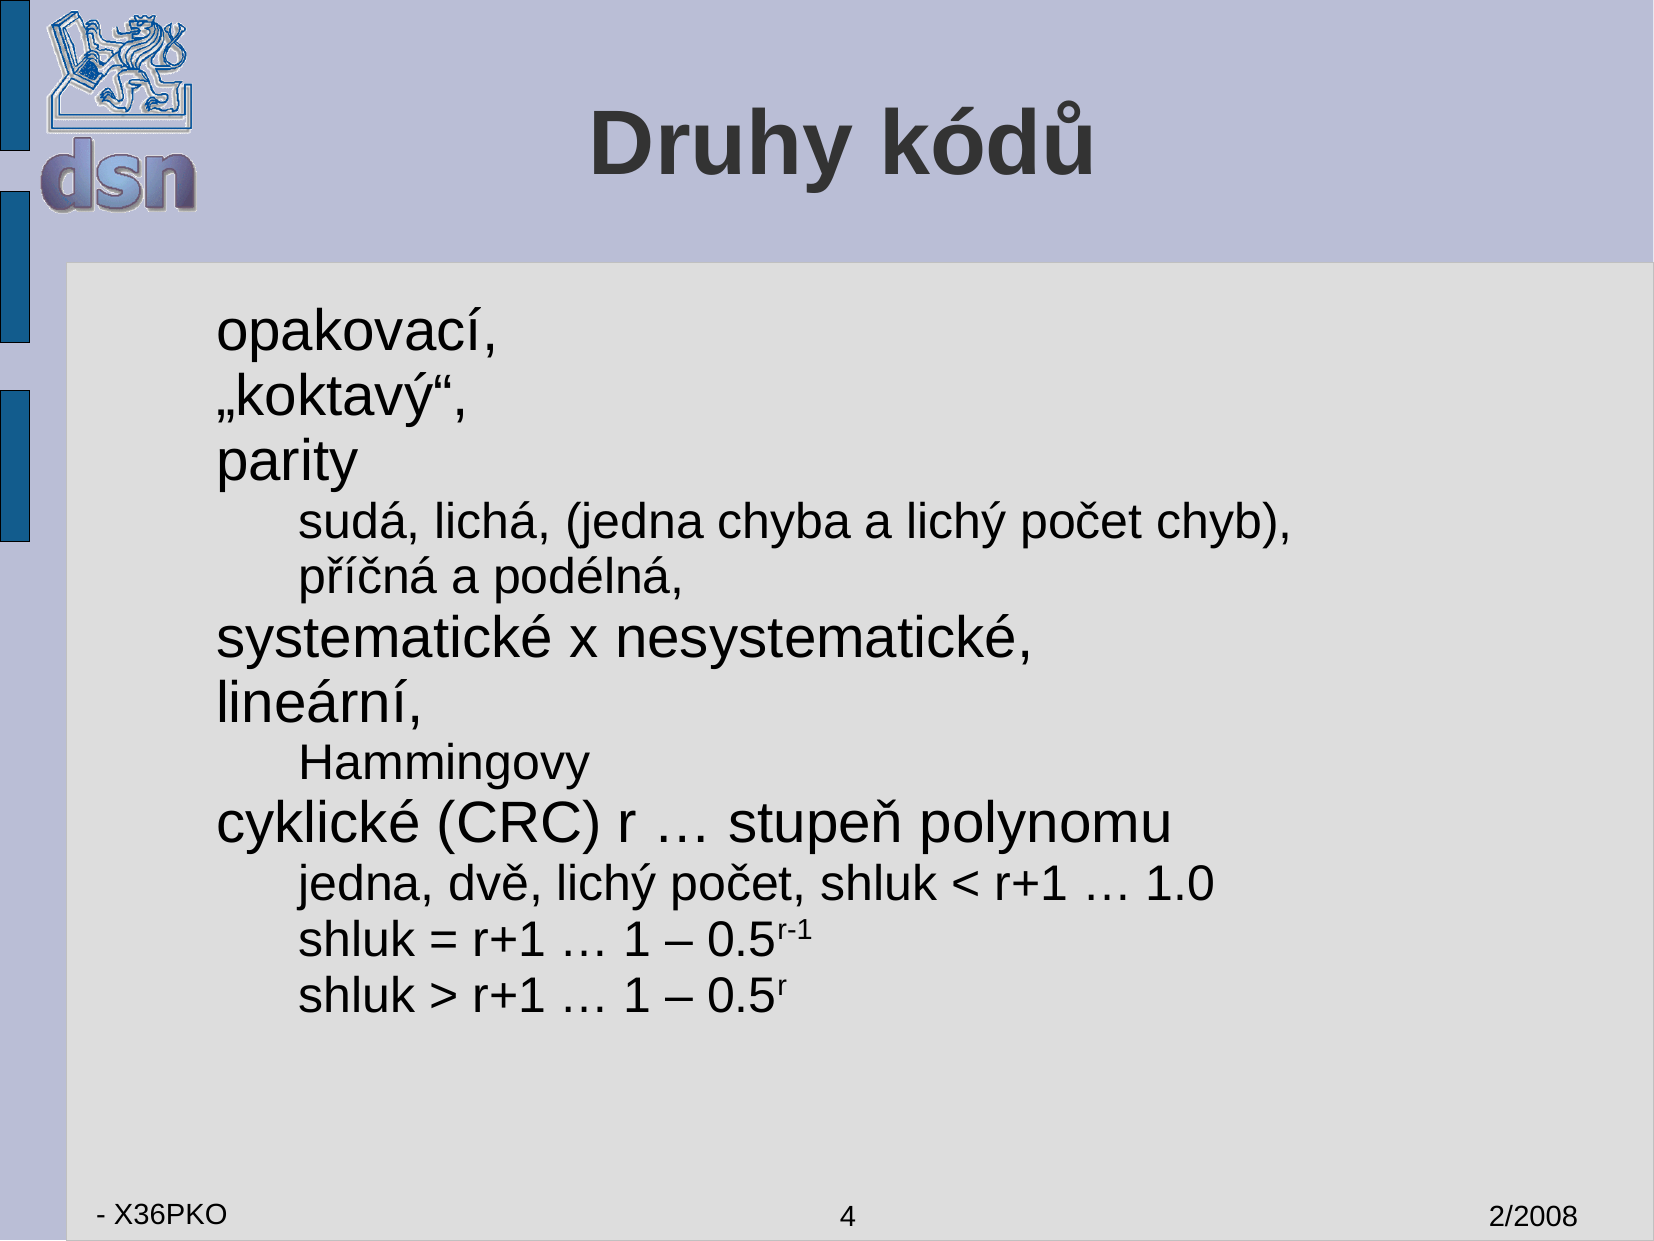

# Druhy kódů
opakovací,
„koktavý“,
parity
sudá, lichá, (jedna chyba a lichý počet chyb),
příčná a podélná,
systematické x nesystematické,
lineární,
Hammingovy
cyklické (CRC) r … stupeň polynomu
jedna, dvě, lichý počet, shluk < r+1 … 1.0
shluk = r+1 … 1 – 0.5r-1
shluk > r+1 … 1 – 0.5r